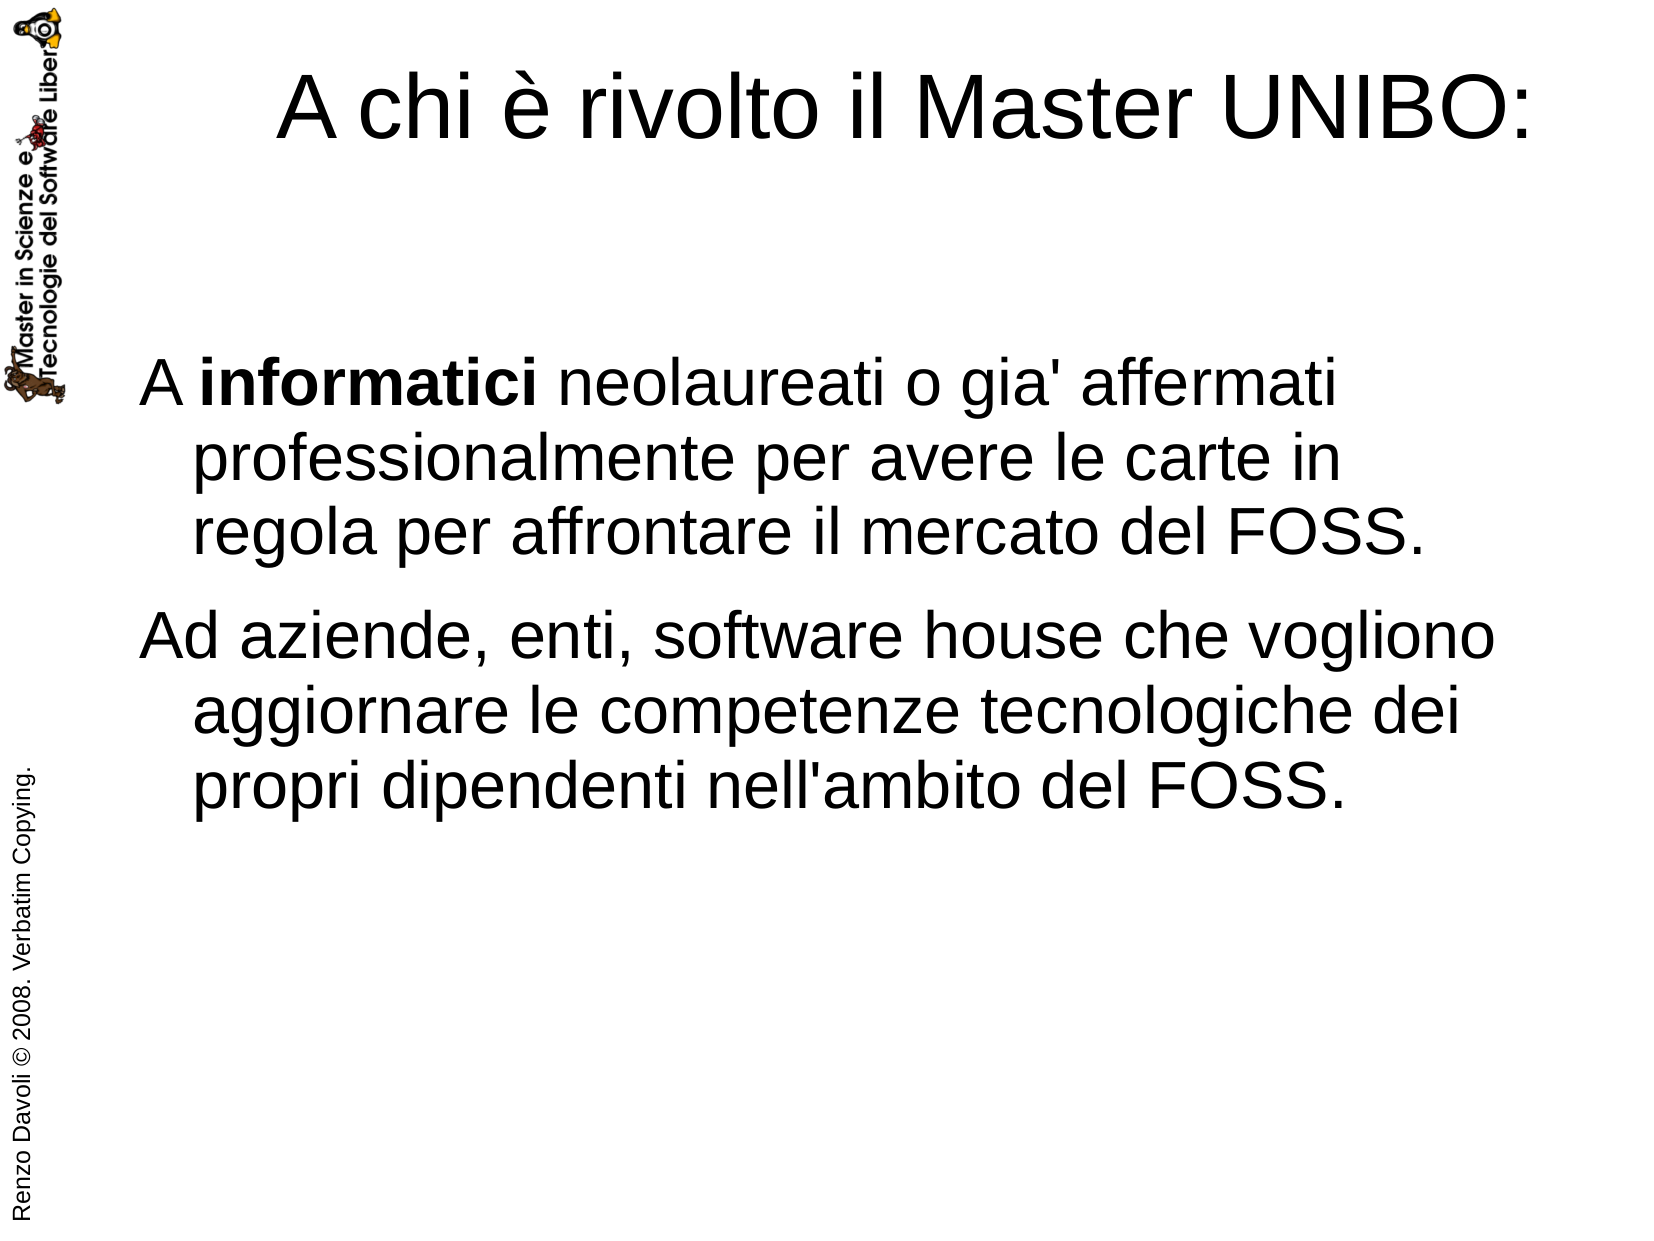

# A chi è rivolto il Master UNIBO:
A informatici neolaureati o gia' affermati professionalmente per avere le carte in regola per affrontare il mercato del FOSS.
Ad aziende, enti, software house che vogliono aggiornare le competenze tecnologiche dei propri dipendenti nell'ambito del FOSS.